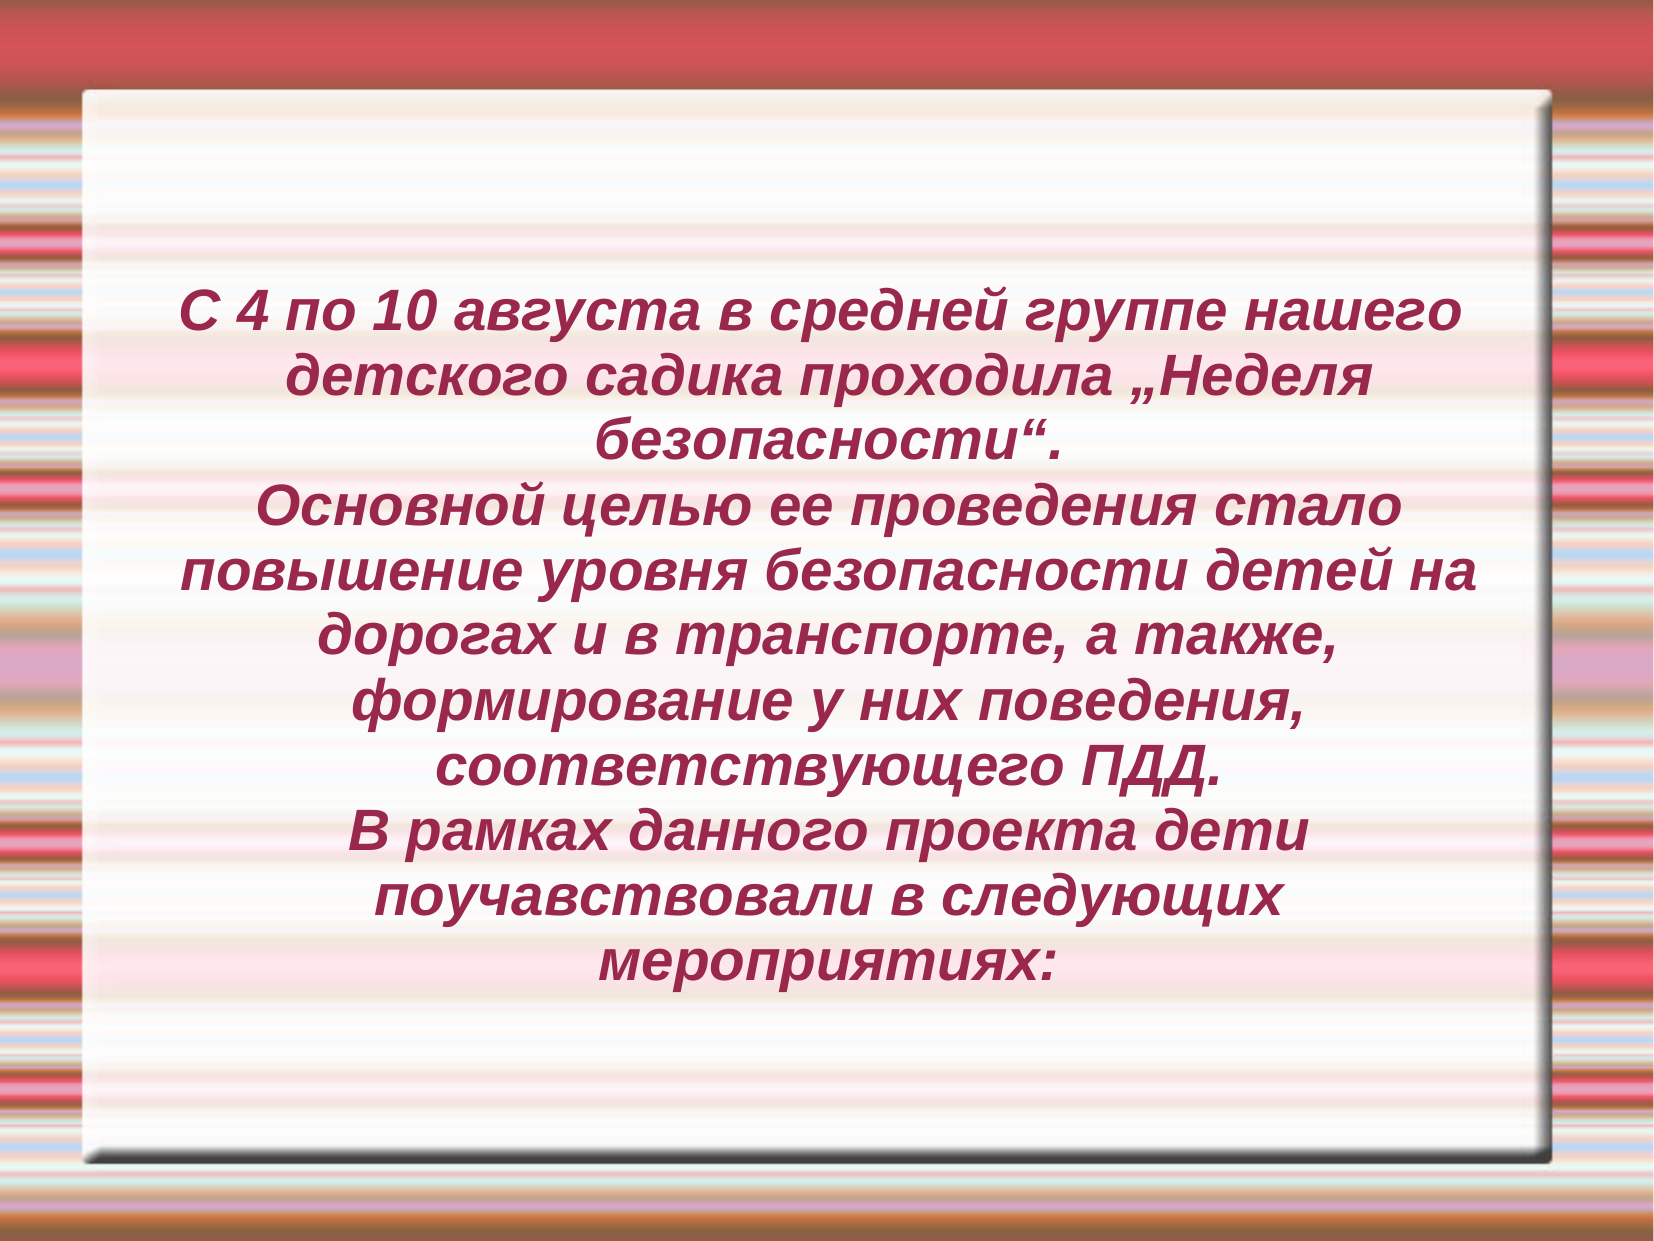

# С 4 по 10 августа в средней группе нашего детского садика проходила „Неделя безопасности“. Основной целью ее проведения стало повышение уровня безопасности детей на дорогах и в транспорте, а также, формирование у них поведения, соответствующего ПДД. В рамках данного проекта дети поучавствовали в следующих мероприятиях: